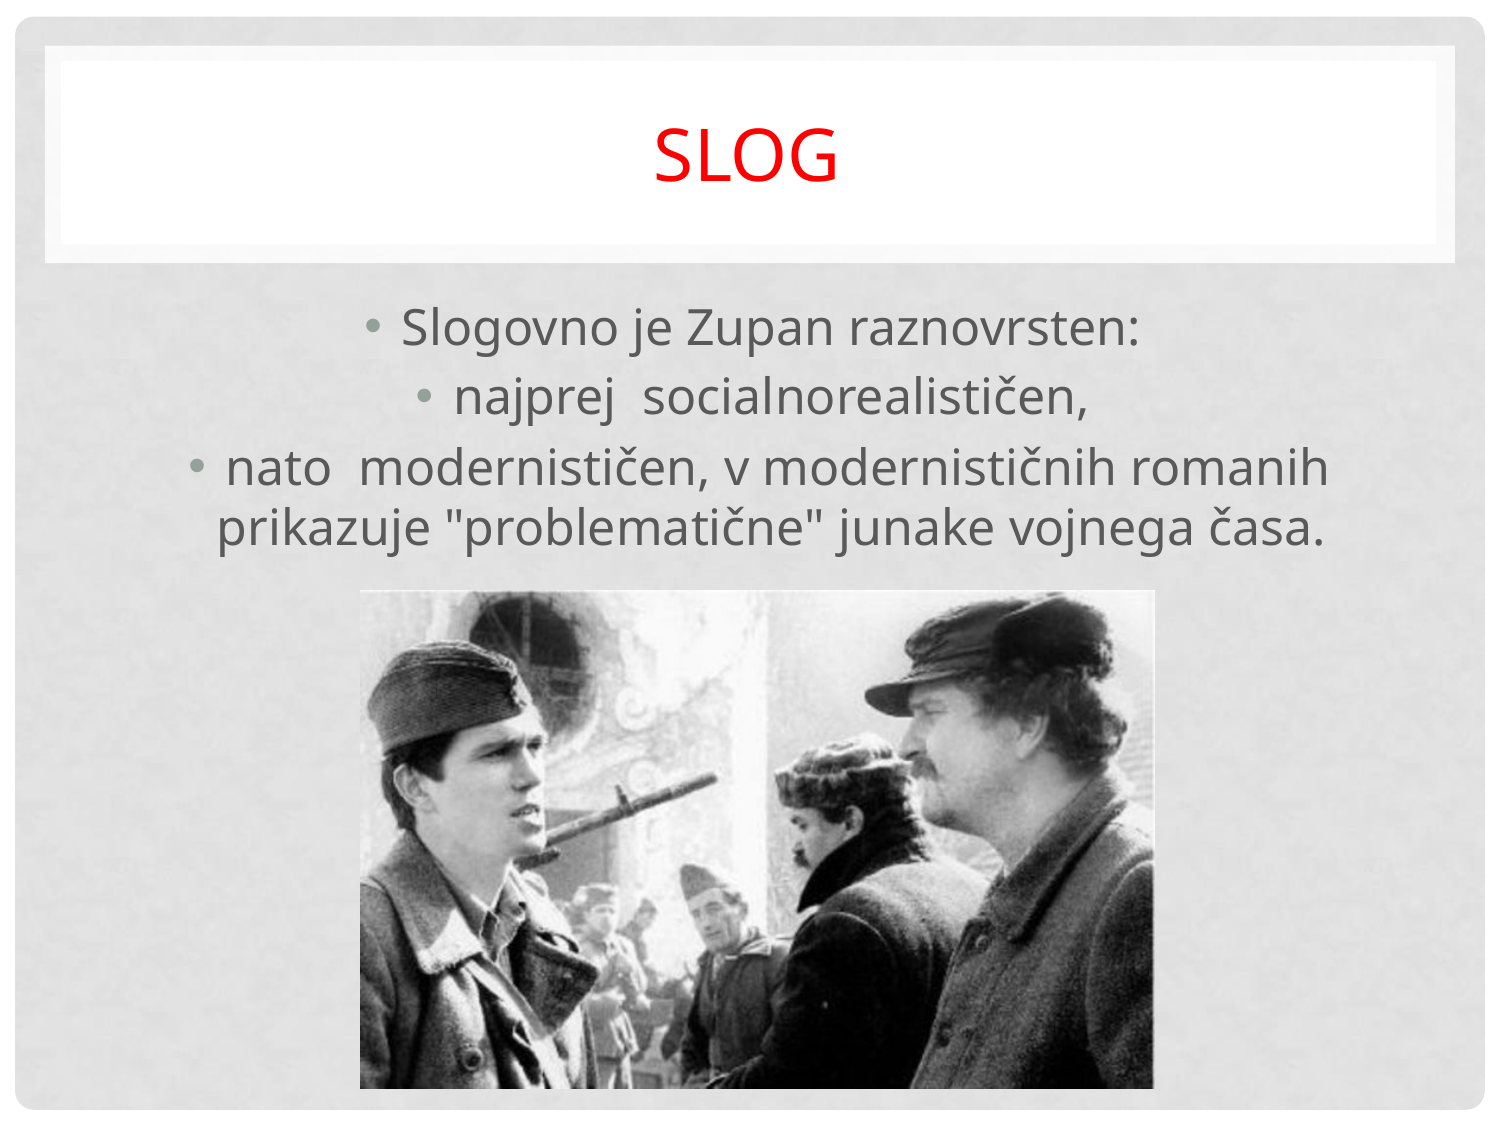

# SLOG
Slogovno je Zupan raznovrsten:
najprej  socialnorealističen,
nato modernističen, v modernističnih romanih prikazuje "problematične" junake vojnega časa.